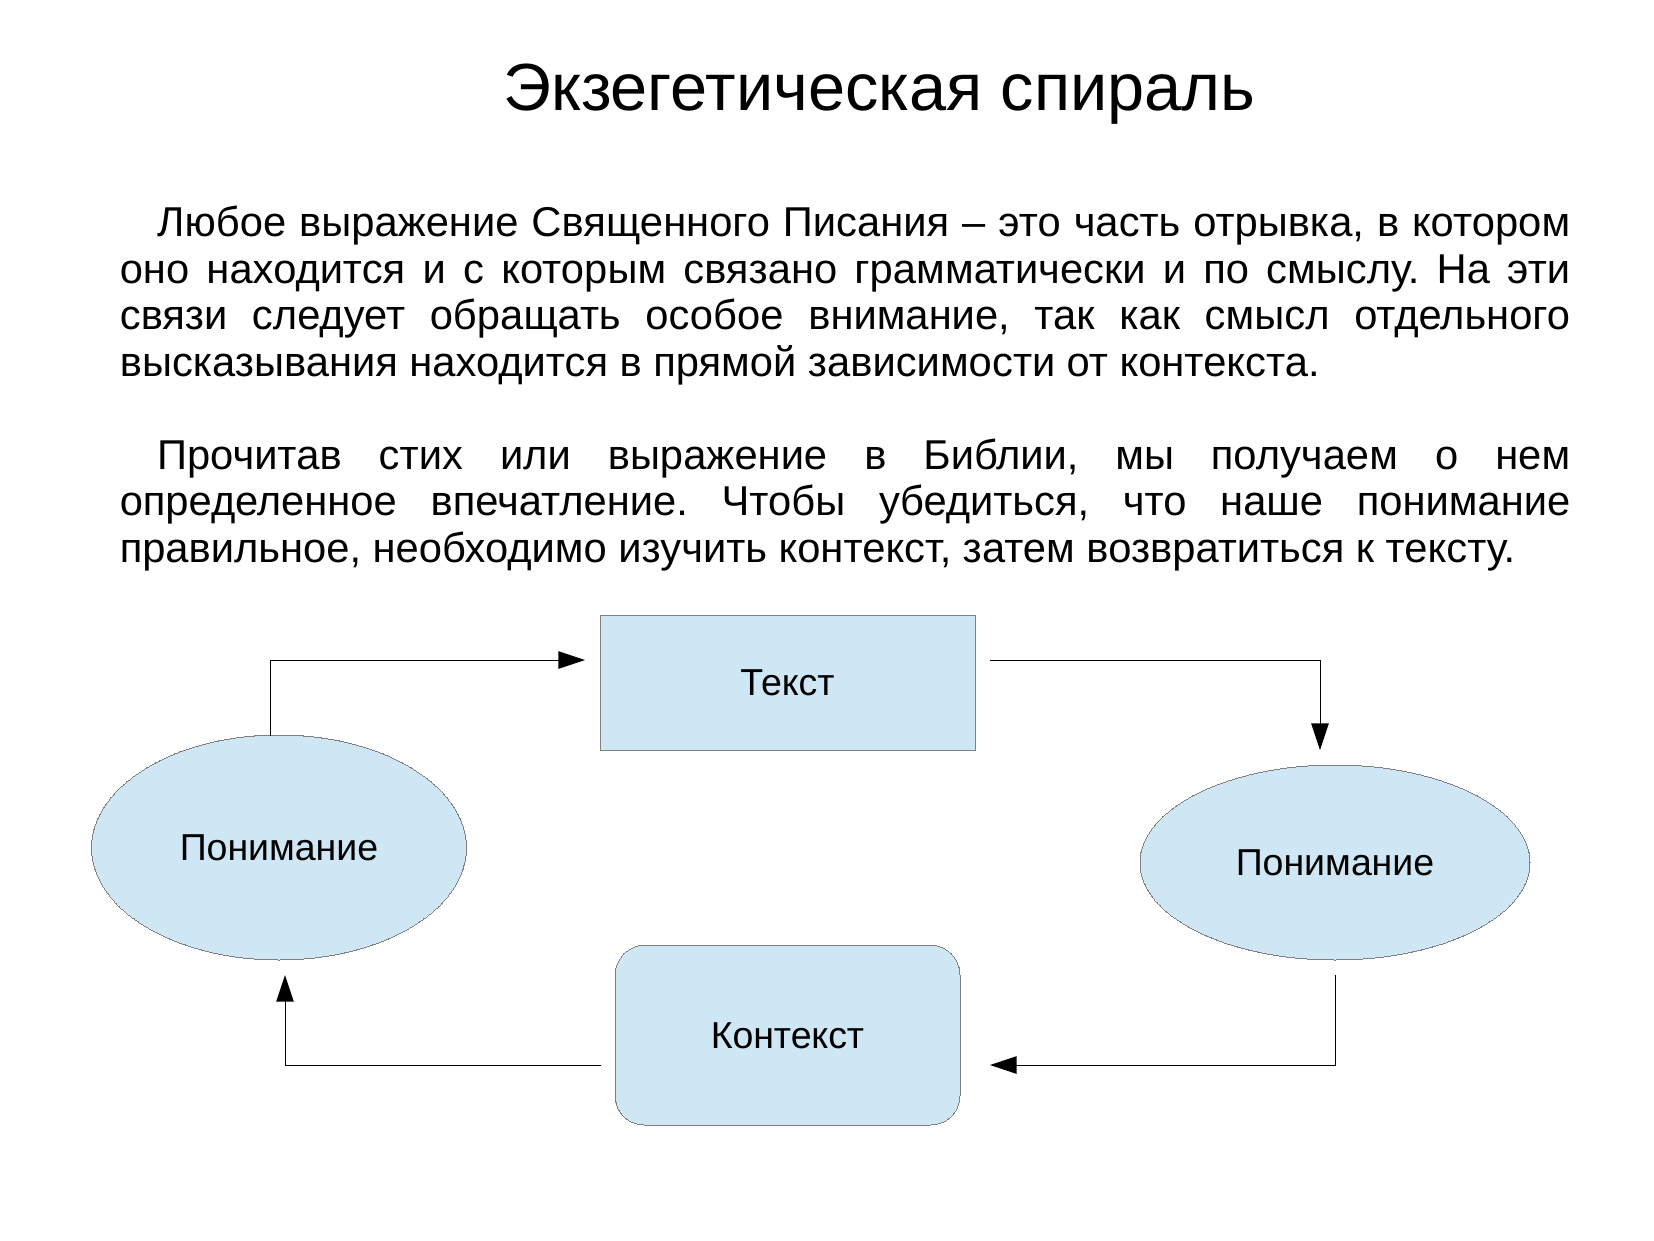

# Экзегетическая спираль
Любое выражение Священного Писания – это часть отрывка, в котором оно находится и с которым связано грамматически и по смыслу. На эти связи следует обращать особое внимание, так как смысл отдельного высказывания находится в прямой зависимости от контекста.
Прочитав стих или выражение в Библии, мы получаем о нем определенное впечатление. Чтобы убедиться, что наше понимание правильное, необходимо изучить контекст, затем возвратиться к тексту.
Текст
Понимание
Понимание
Контекст